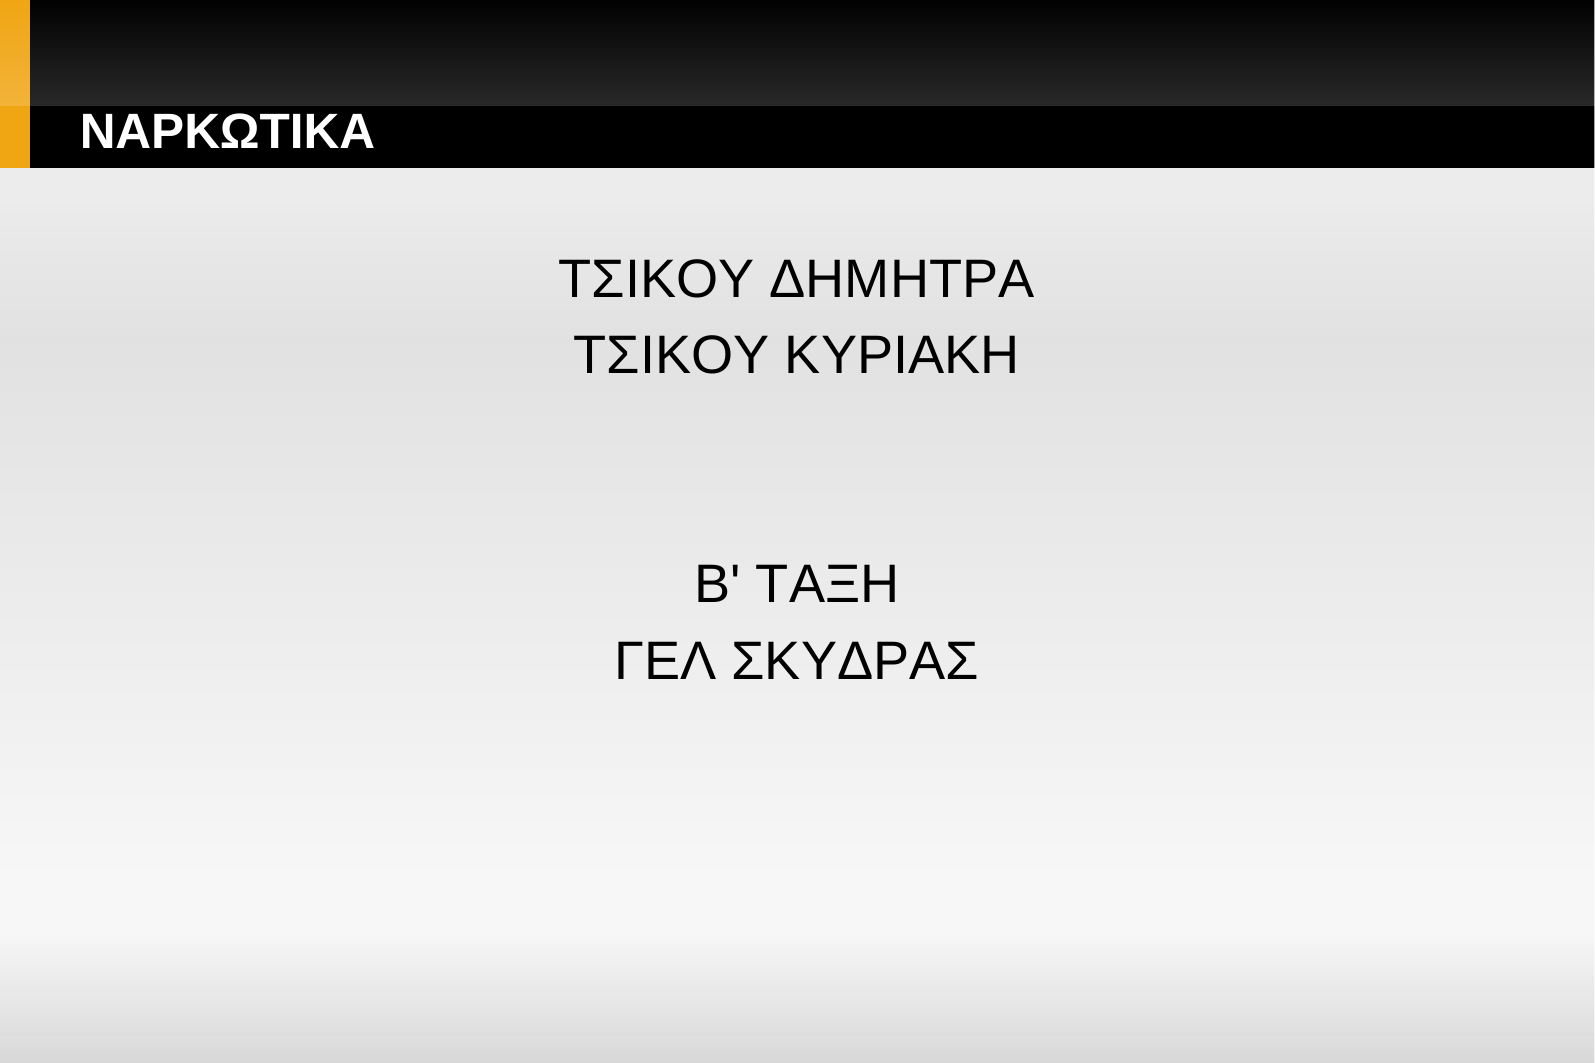

# ΝΑΡΚΩΤΙΚΑ
ΤΣΙΚΟΥ ΔΗΜΗΤΡΑ
ΤΣΙΚΟΥ ΚΥΡΙΑΚΗ
Β' ΤΑΞΗ
ΓΕΛ ΣΚΥΔΡΑΣ